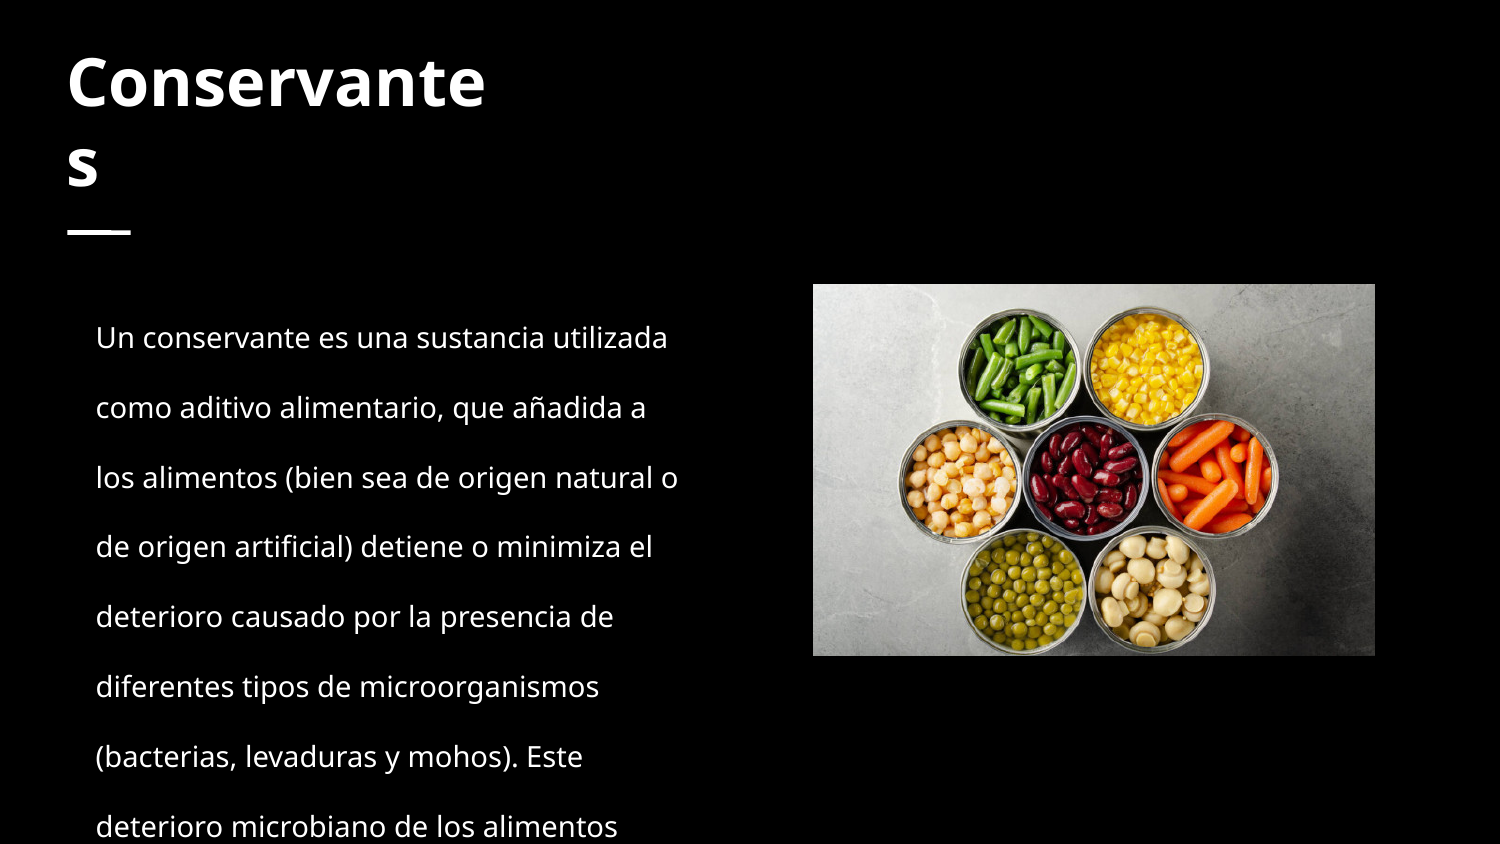

# Conservantes
Un conservante es una sustancia utilizada como aditivo alimentario, que añadida a los alimentos (bien sea de origen natural o de origen artificial) detiene o minimiza el deterioro causado por la presencia de diferentes tipos de microorganismos (bacterias, levaduras y mohos). Este deterioro microbiano de los alimentos puede producir pérdidas económicas.